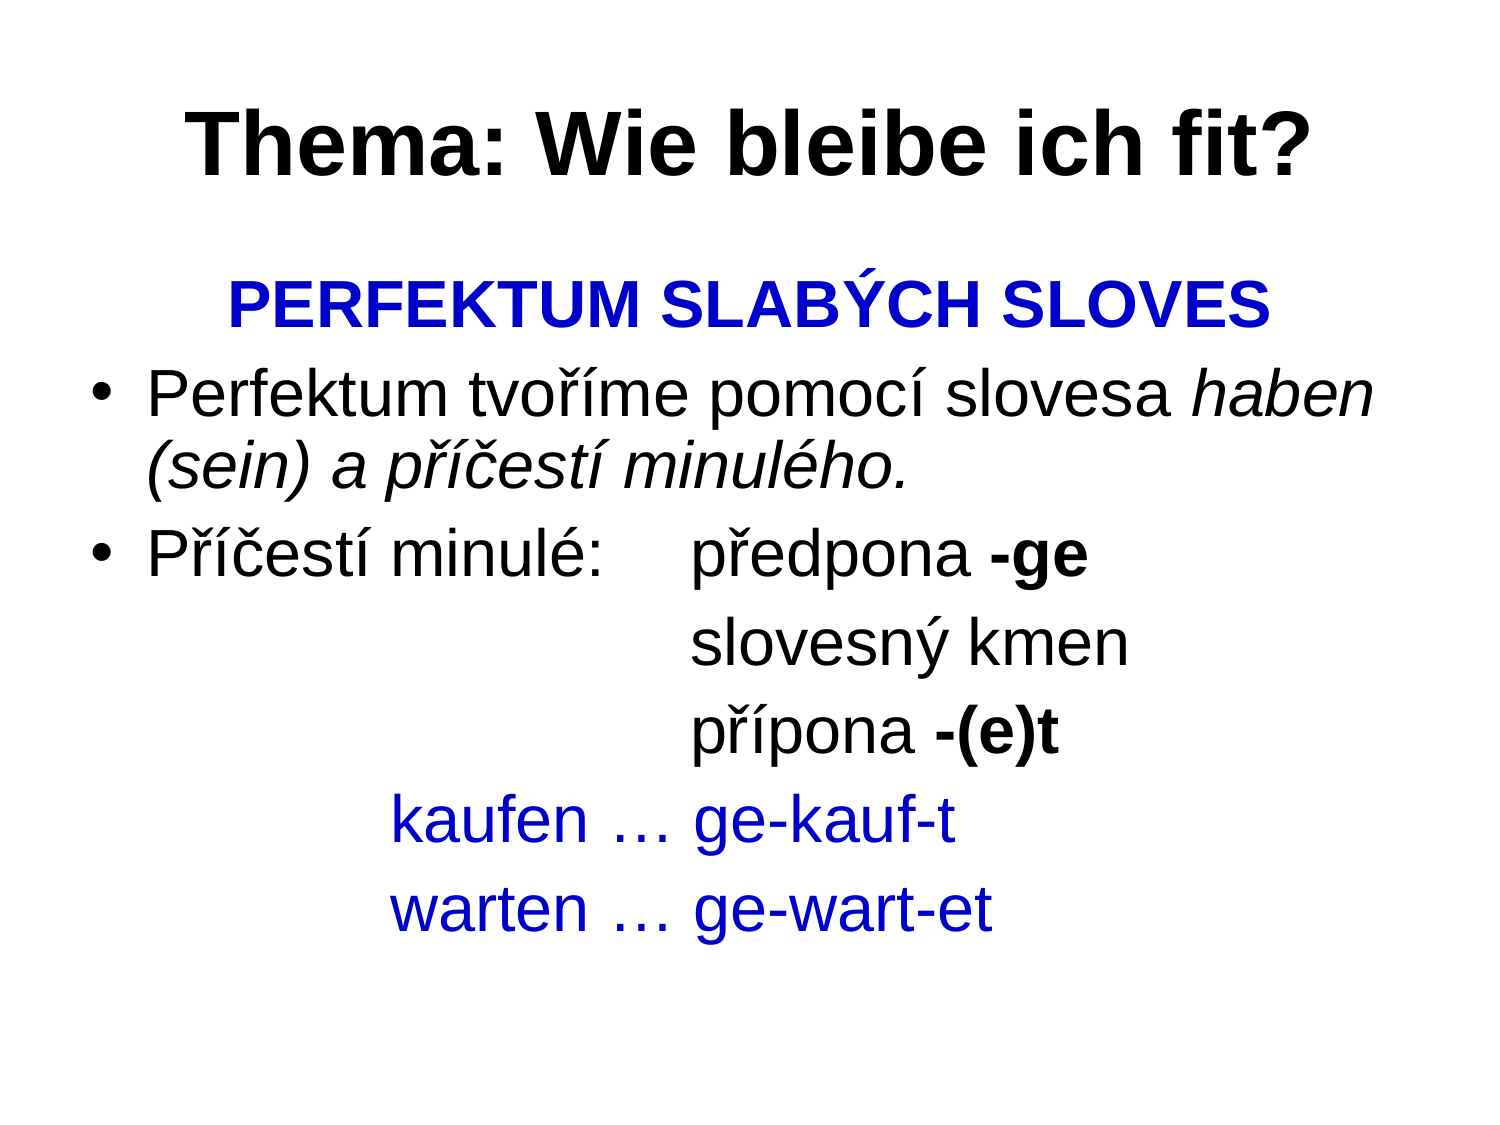

# Thema: Wie bleibe ich fit?
PERFEKTUM SLABÝCH SLOVES
Perfektum tvoříme pomocí slovesa haben (sein) a příčestí minulého.
Příčestí minulé: 	předpona -ge
					slovesný kmen
			přípona -(e)t
kaufen … ge-kauf-t
warten … ge-wart-et